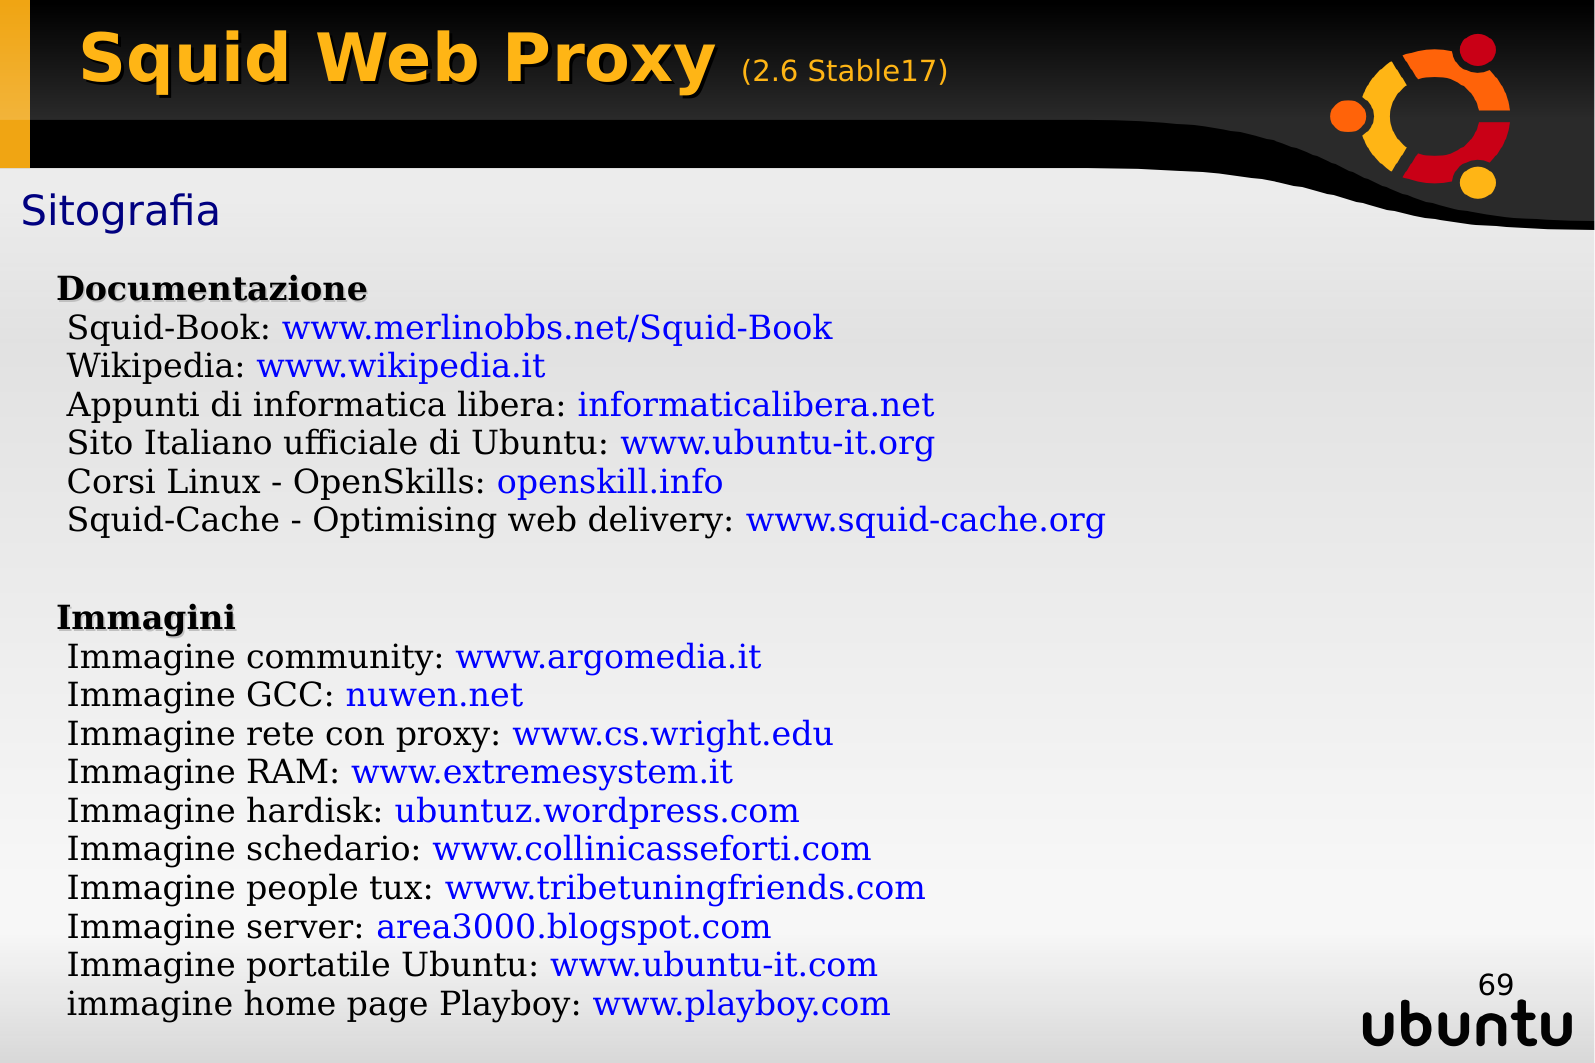

Squid Web Proxy (2.6 Stable17)
Sitografia
Documentazione
 Squid-Book: www.merlinobbs.net/Squid-Book
 Wikipedia: www.wikipedia.it
 Appunti di informatica libera: informaticalibera.net
 Sito Italiano ufficiale di Ubuntu: www.ubuntu-it.org
 Corsi Linux - OpenSkills: openskill.info
 Squid-Cache - Optimising web delivery: www.squid-cache.org
Immagini
 Immagine community: www.argomedia.it
 Immagine GCC: nuwen.net
 Immagine rete con proxy: www.cs.wright.edu
 Immagine RAM: www.extremesystem.it
 Immagine hardisk: ubuntuz.wordpress.com
 Immagine schedario: www.collinicasseforti.com
 Immagine people tux: www.tribetuningfriends.com
 Immagine server: area3000.blogspot.com
 Immagine portatile Ubuntu: www.ubuntu-it.com
 immagine home page Playboy: www.playboy.com
69